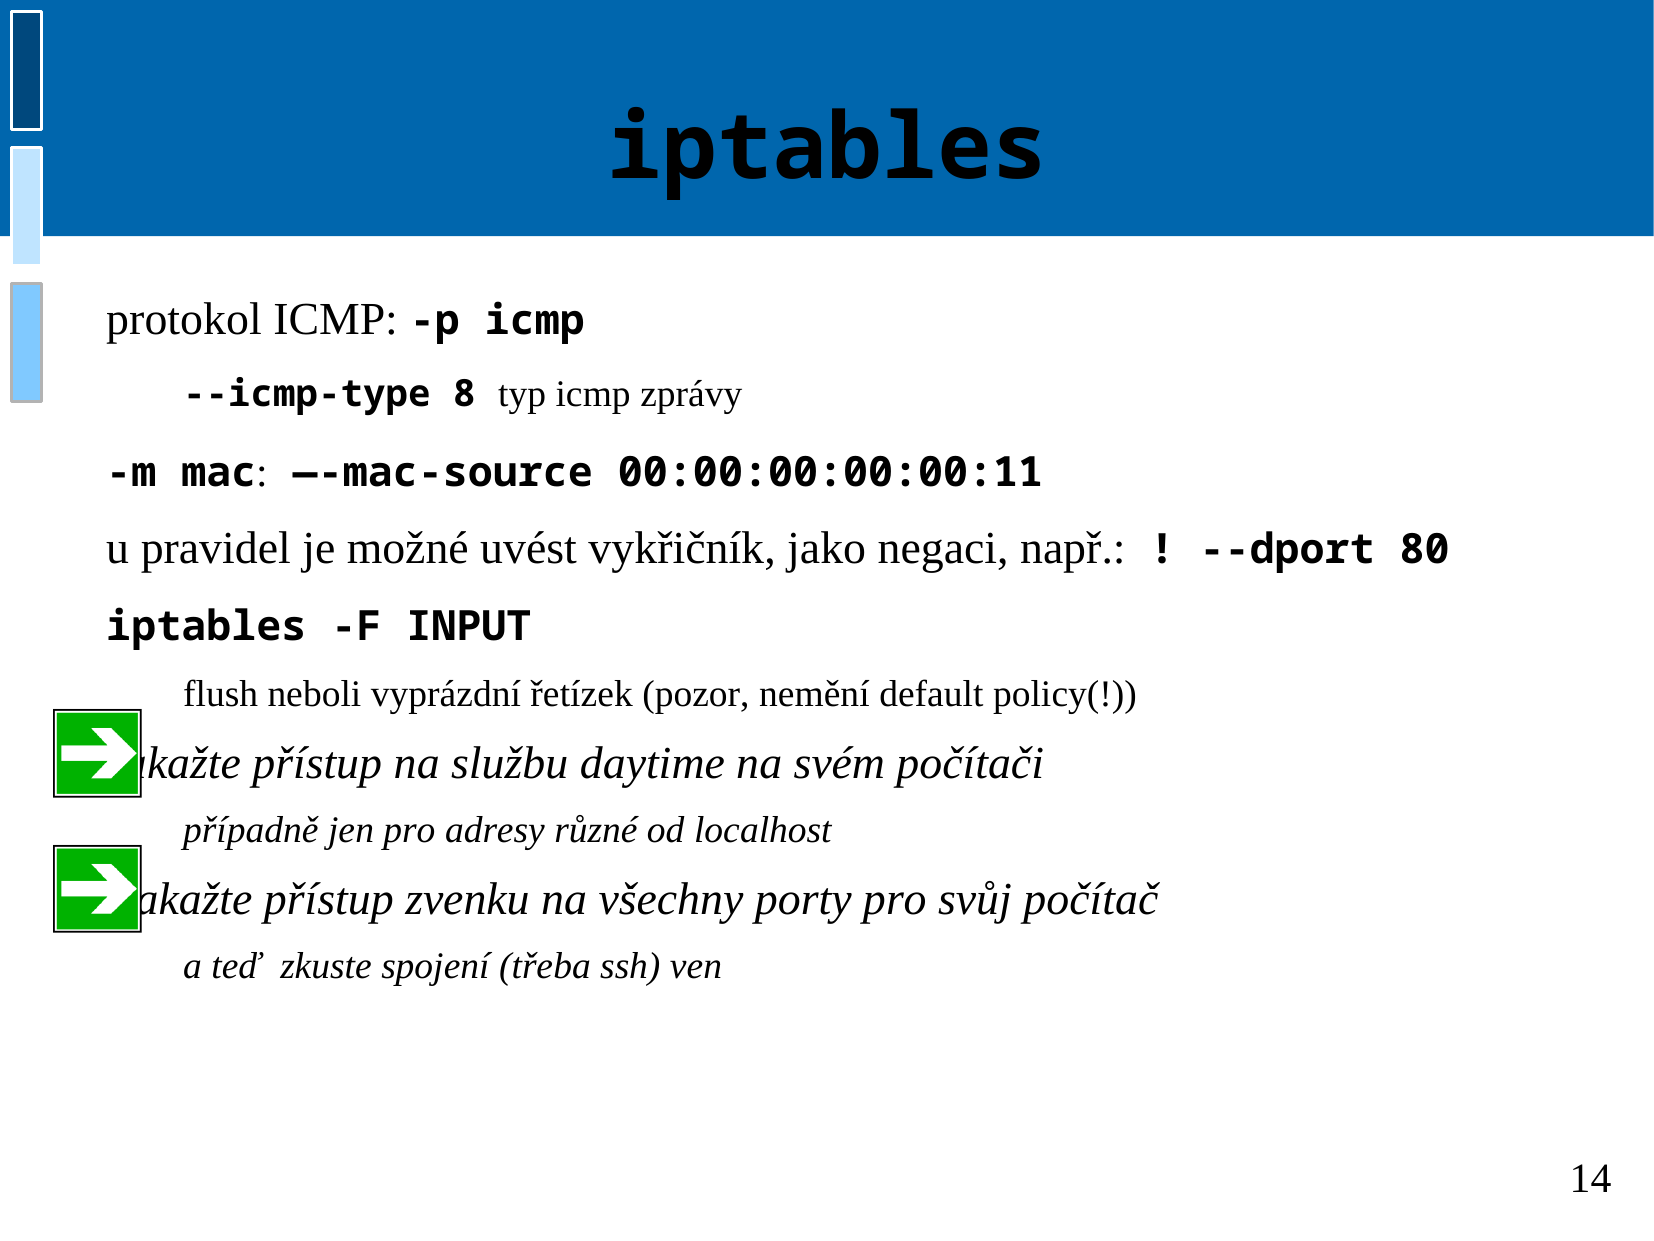

# iptables
protokol ICMP: -p icmp
--icmp-type 8 typ icmp zprávy
-m mac: —-mac-source 00:00:00:00:00:11
u pravidel je možné uvést vykřičník, jako negaci, např.: ! --dport 80
iptables -F INPUT
flush neboli vyprázdní řetízek (pozor, nemění default policy(!))
zakažte přístup na službu daytime na svém počítači
případně jen pro adresy různé od localhost
 zakažte přístup zvenku na všechny porty pro svůj počítač
a teď zkuste spojení (třeba ssh) ven